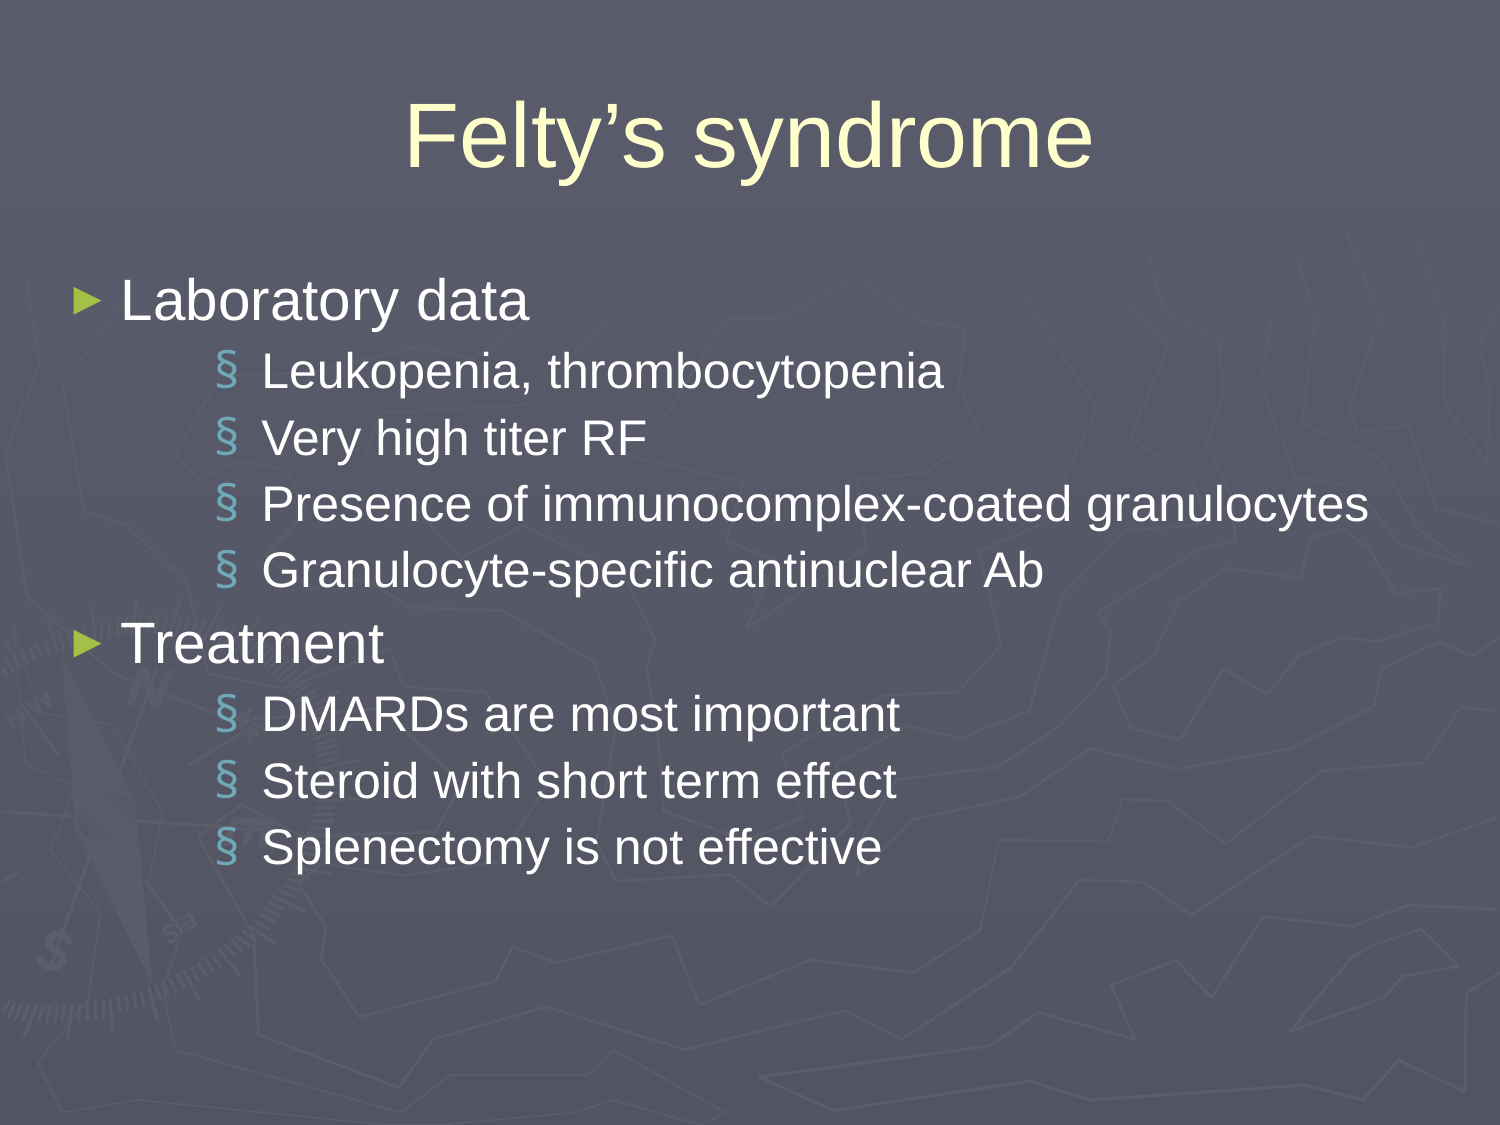

# Felty’s syndrome
Laboratory data
Leukopenia, thrombocytopenia
Very high titer RF
Presence of immunocomplex-coated granulocytes
Granulocyte-specific antinuclear Ab
Treatment
DMARDs are most important
Steroid with short term effect
Splenectomy is not effective